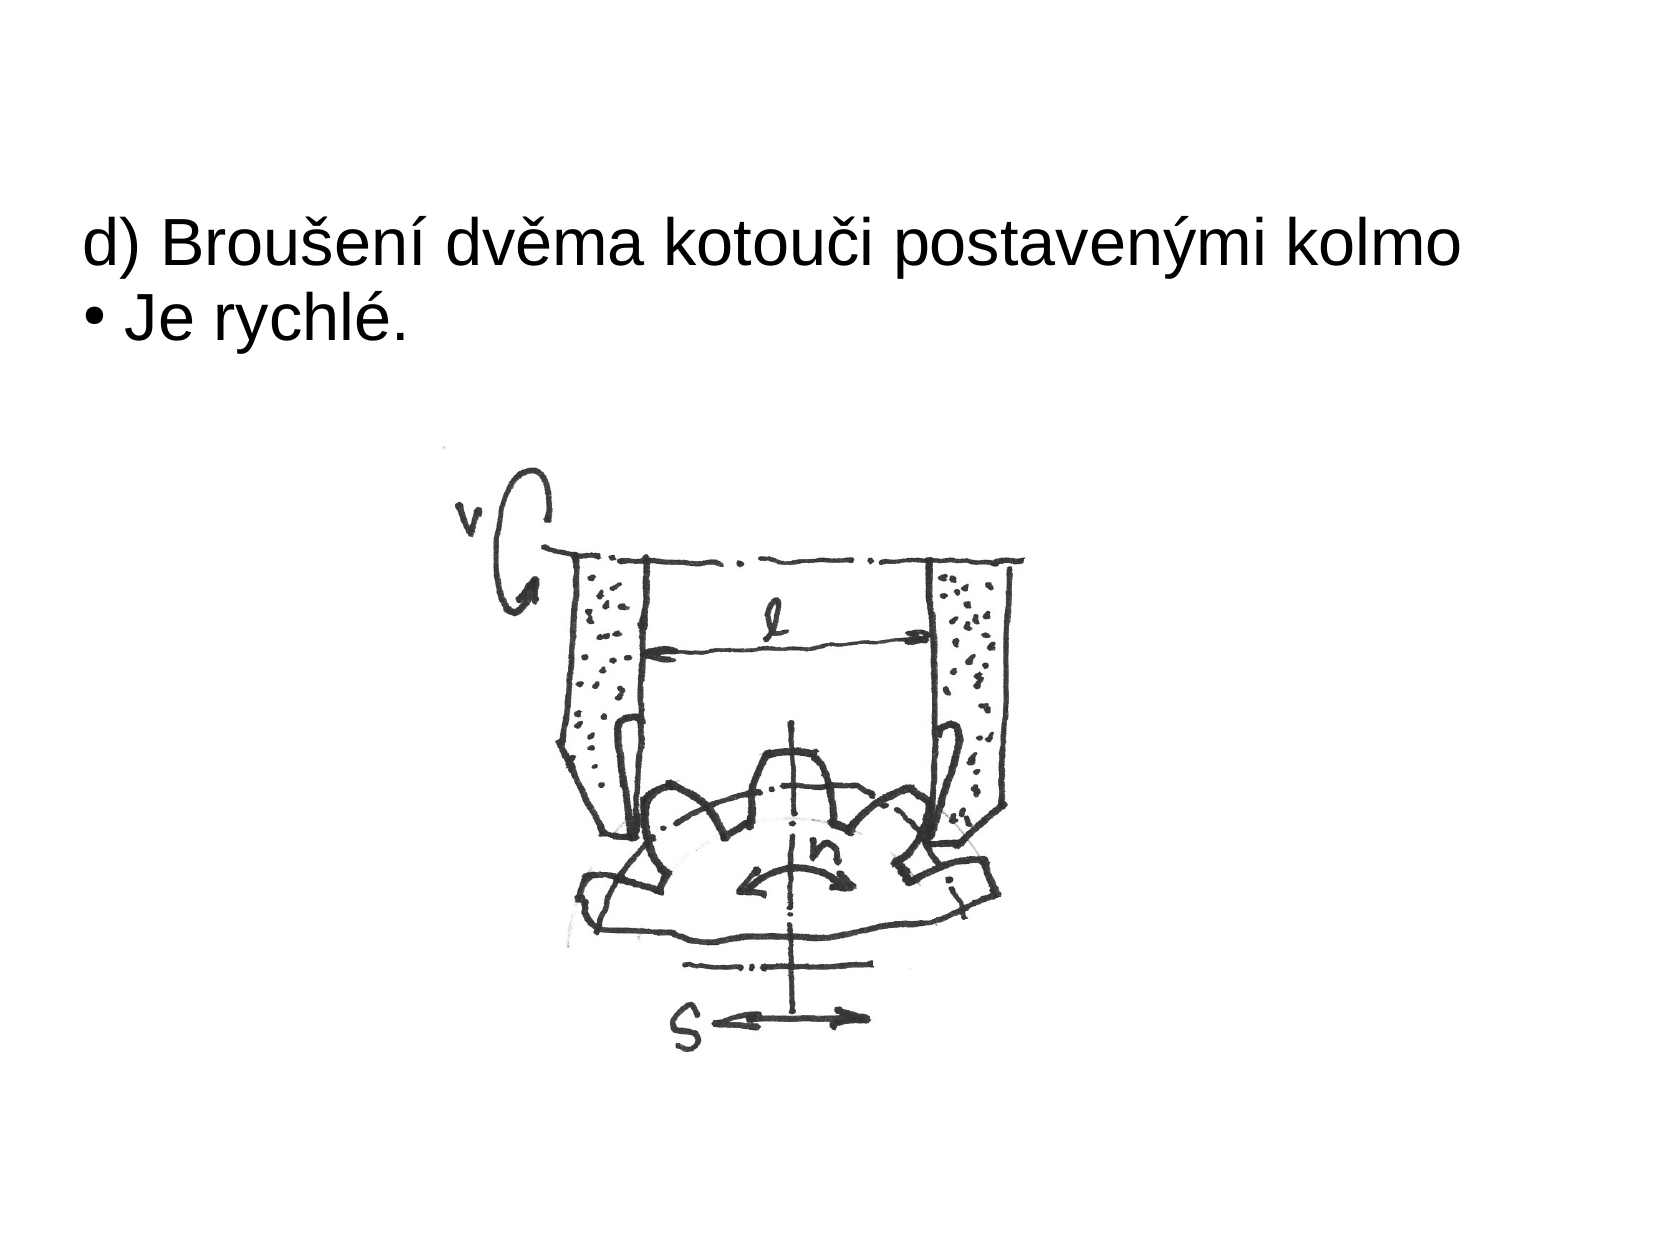

# d) Broušení dvěma kotouči postavenými kolmo
 Je rychlé.